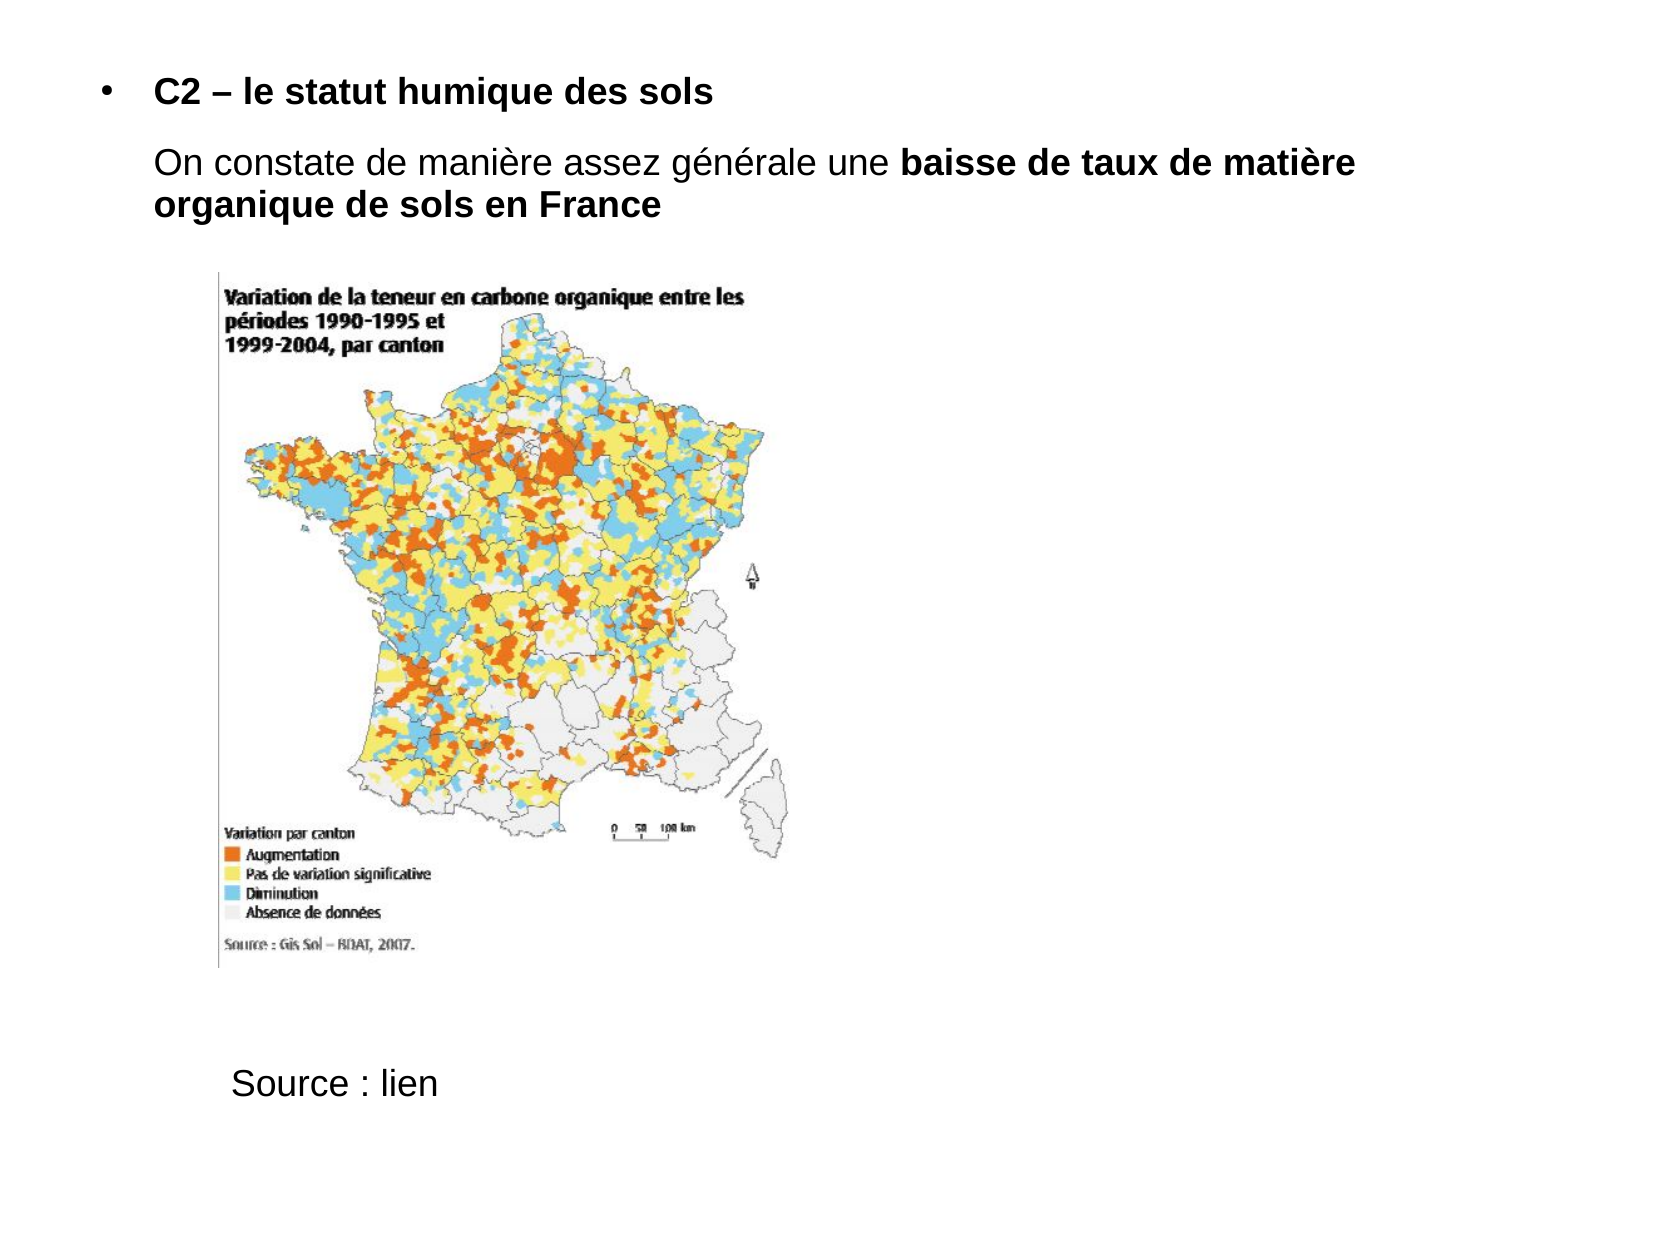

# C2 – le statut humique des sols
On constate de manière assez générale une baisse de taux de matière organique de sols en France
Source : lien